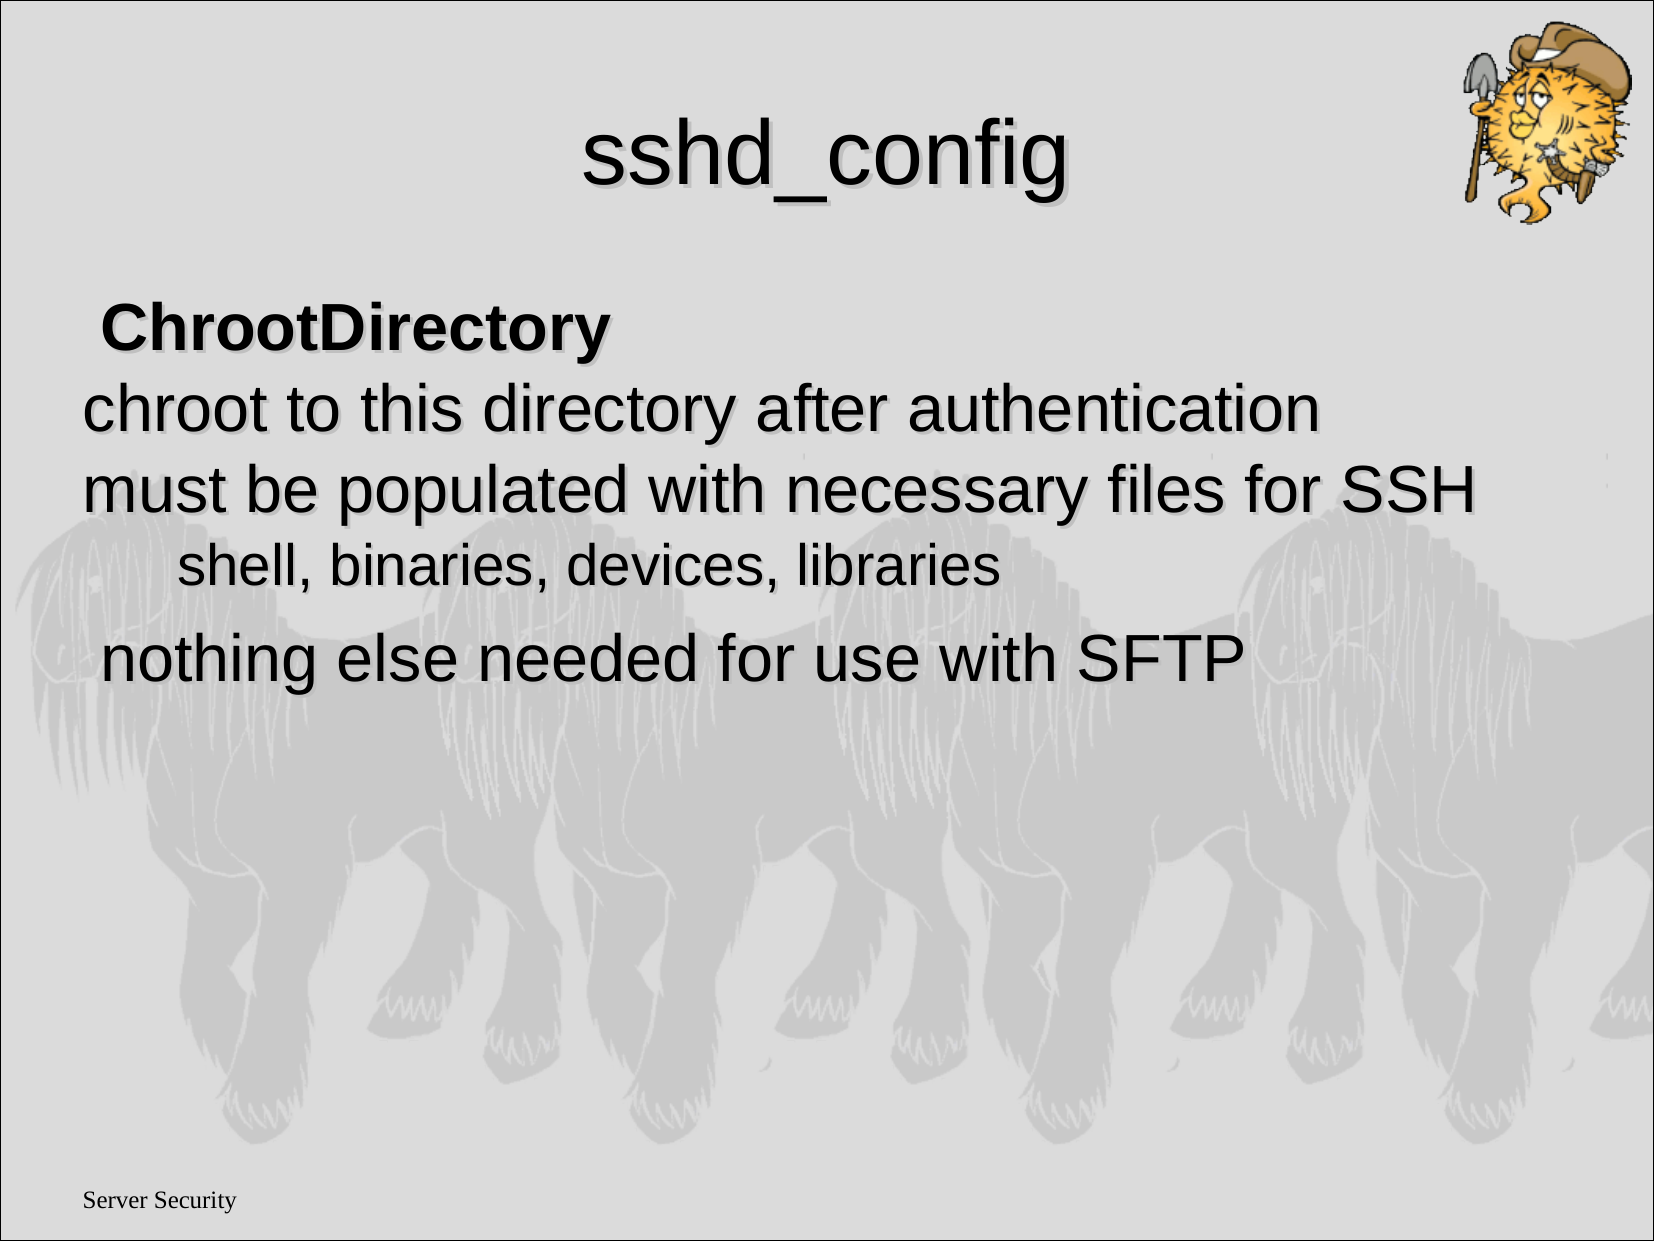

# sshd_config
ChrootDirectory
chroot to this directory after authentication
must be populated with necessary files for SSH
shell, binaries, devices, libraries
nothing else needed for use with SFTP